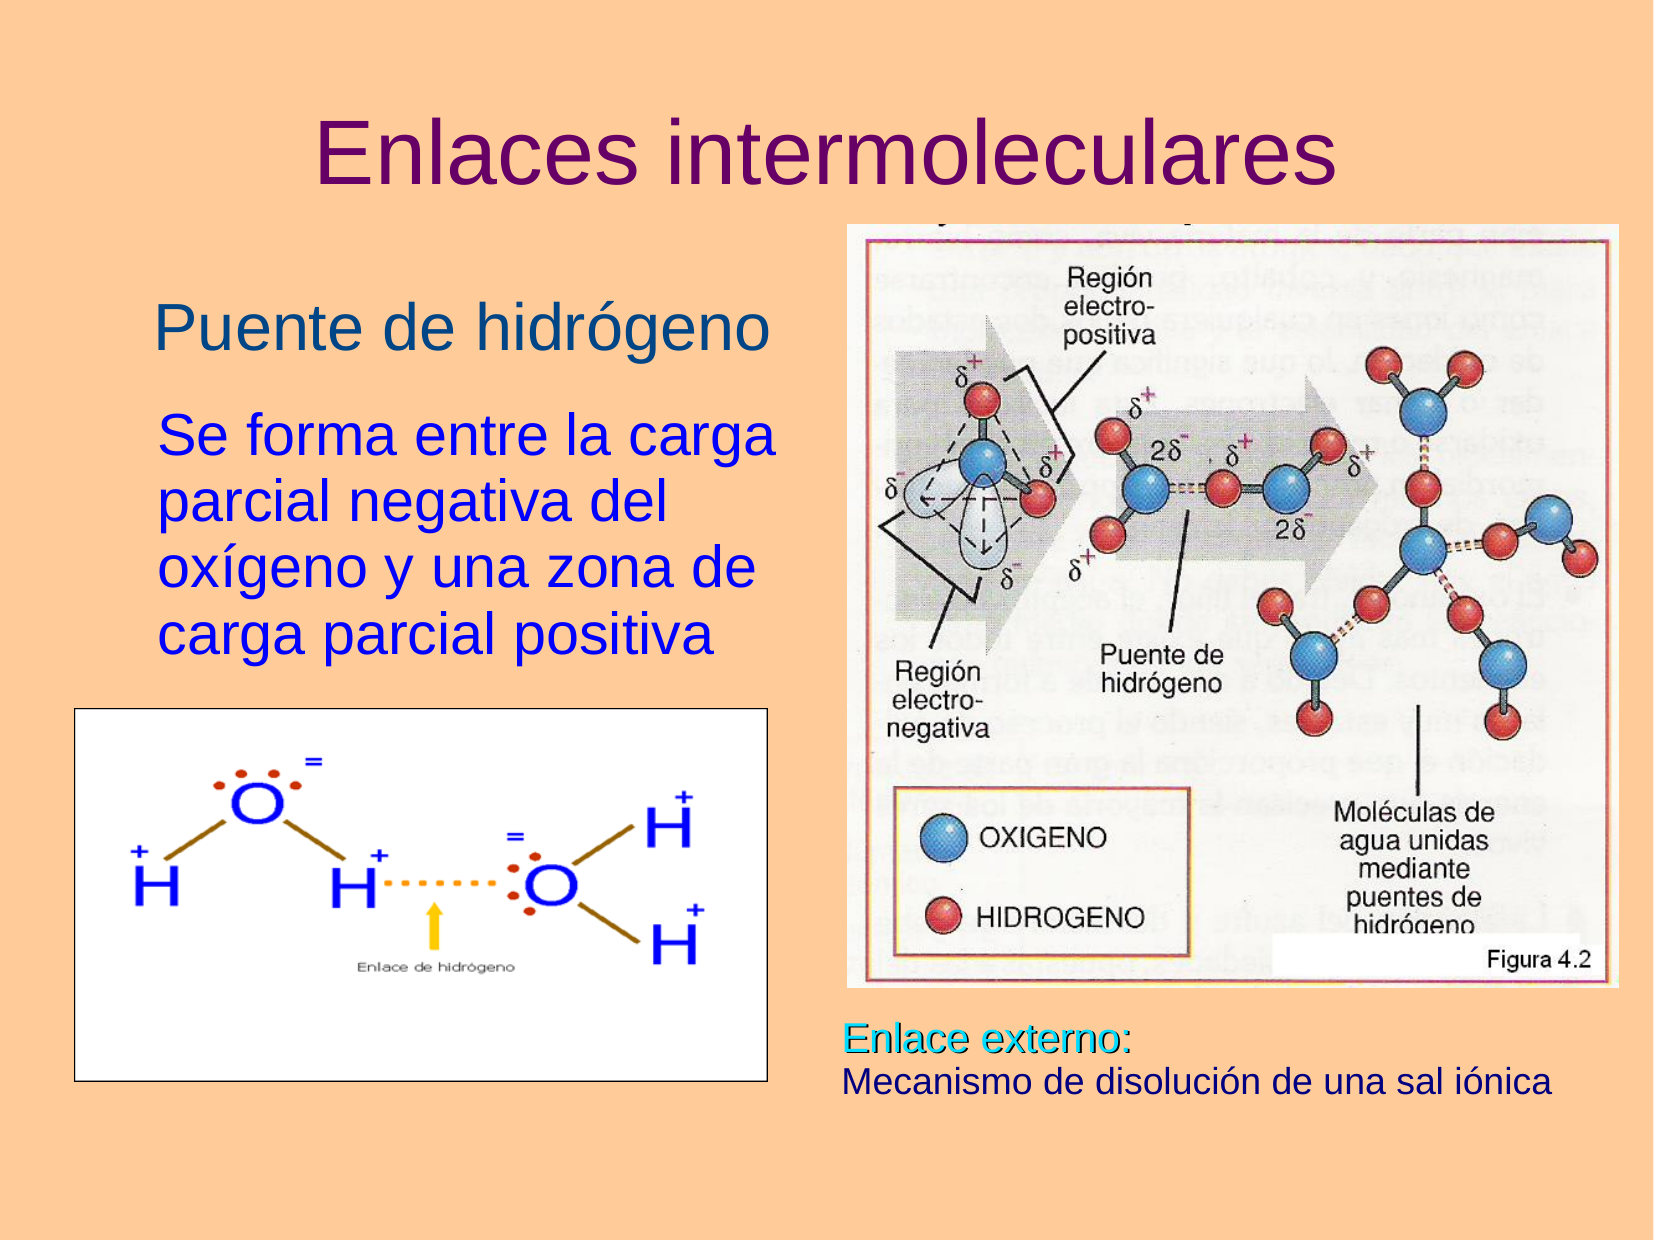

# Enlaces intermoleculares
Puente de hidrógeno
Se forma entre la carga parcial negativa del oxígeno y una zona de carga parcial positiva
Enlace externo:Mecanismo de disolución de una sal iónica